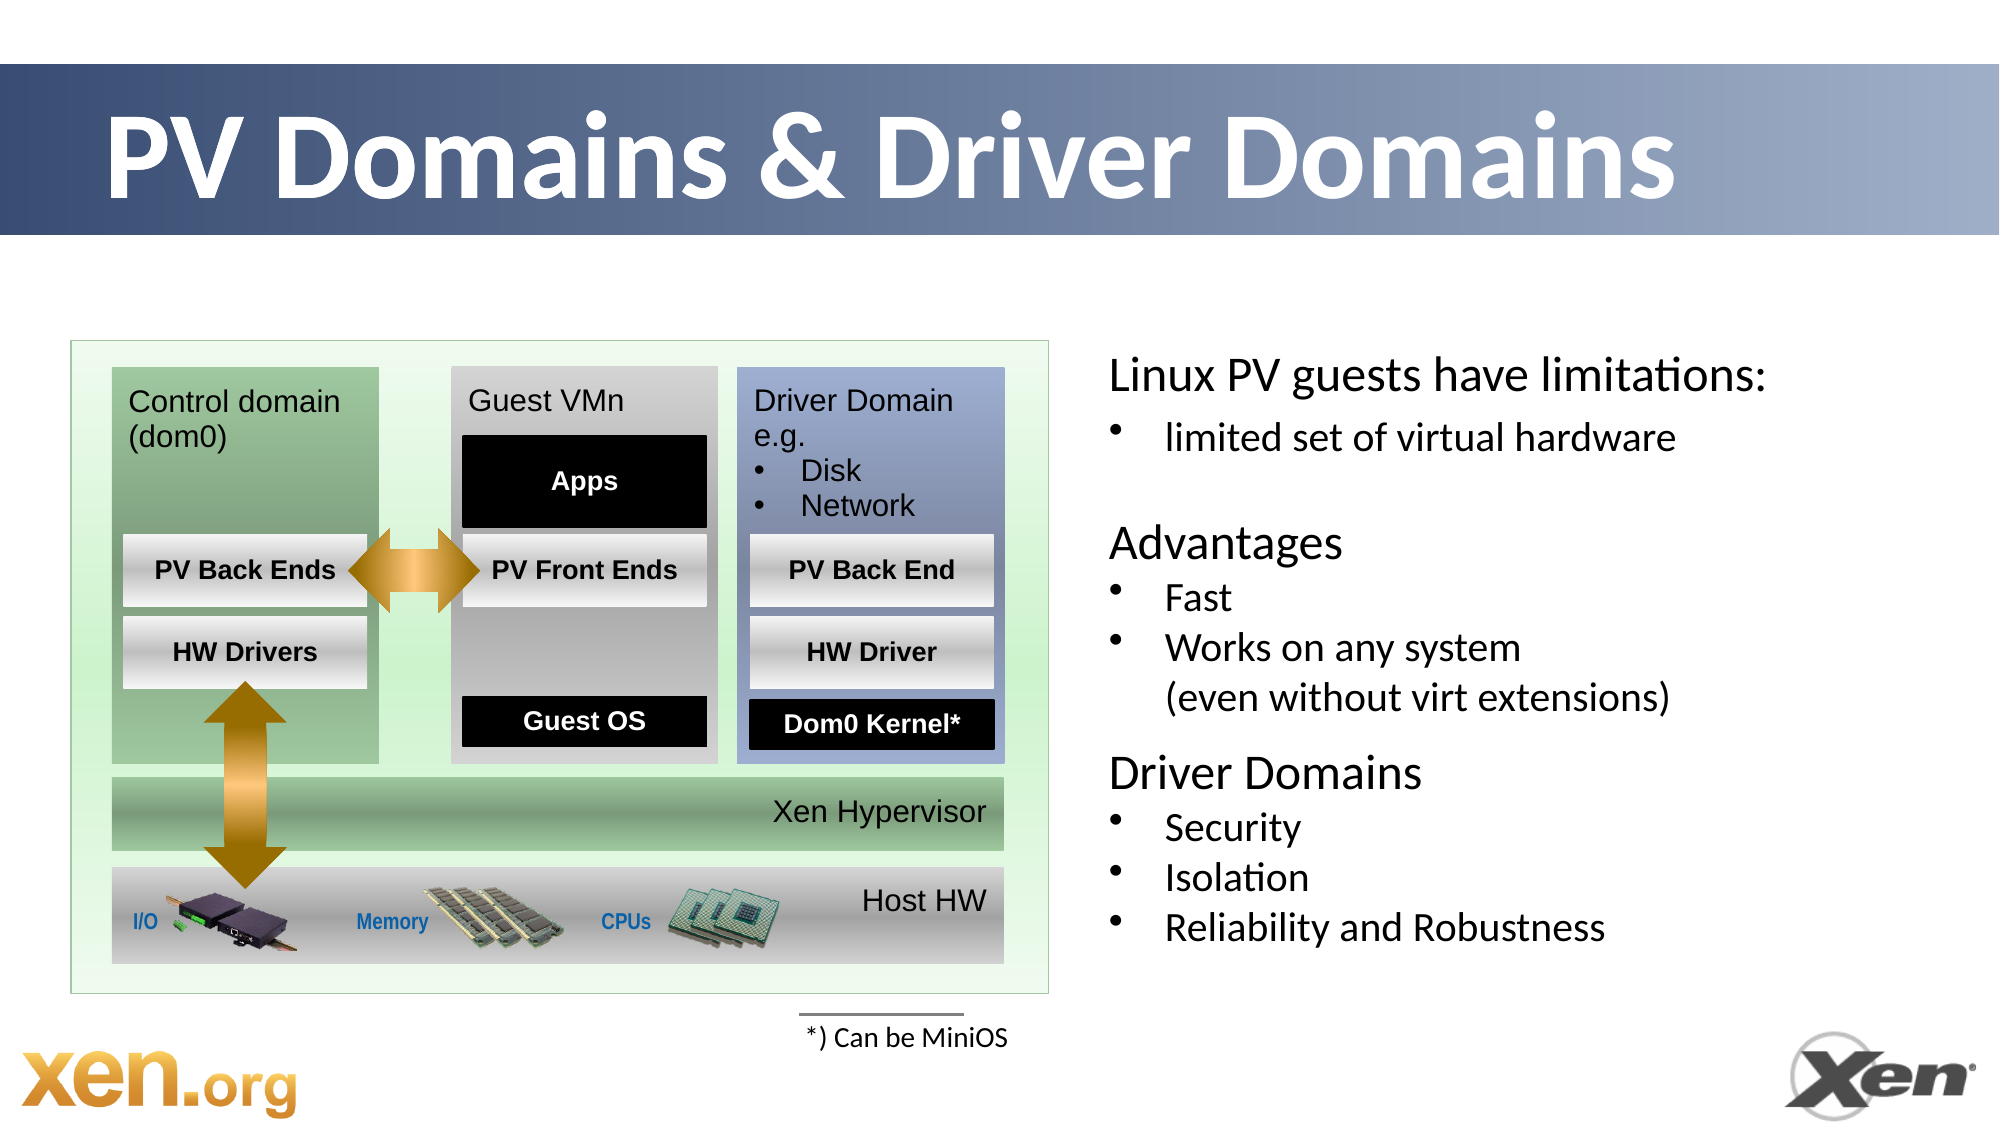

# PV Domains
PV Domains & Driver Domains
Linux PV guests have limitations:
limited set of virtual hardware
Advantages
Fast
Works on any system
(even without virt extensions)
Driver Domains
Security
Isolation
Reliability and Robustness
Guest VMn
Driver Domain
e.g.
Disk
Network
PV Back End
HW Driver
Dom0 Kernel*
*) Can be MiniOS
Control domain
(dom0)
Apps
PV Back Ends
PV Front Ends
HW Drivers
Guest OS
Xen Hypervisor
Host HW
I/O
Memory
CPUs